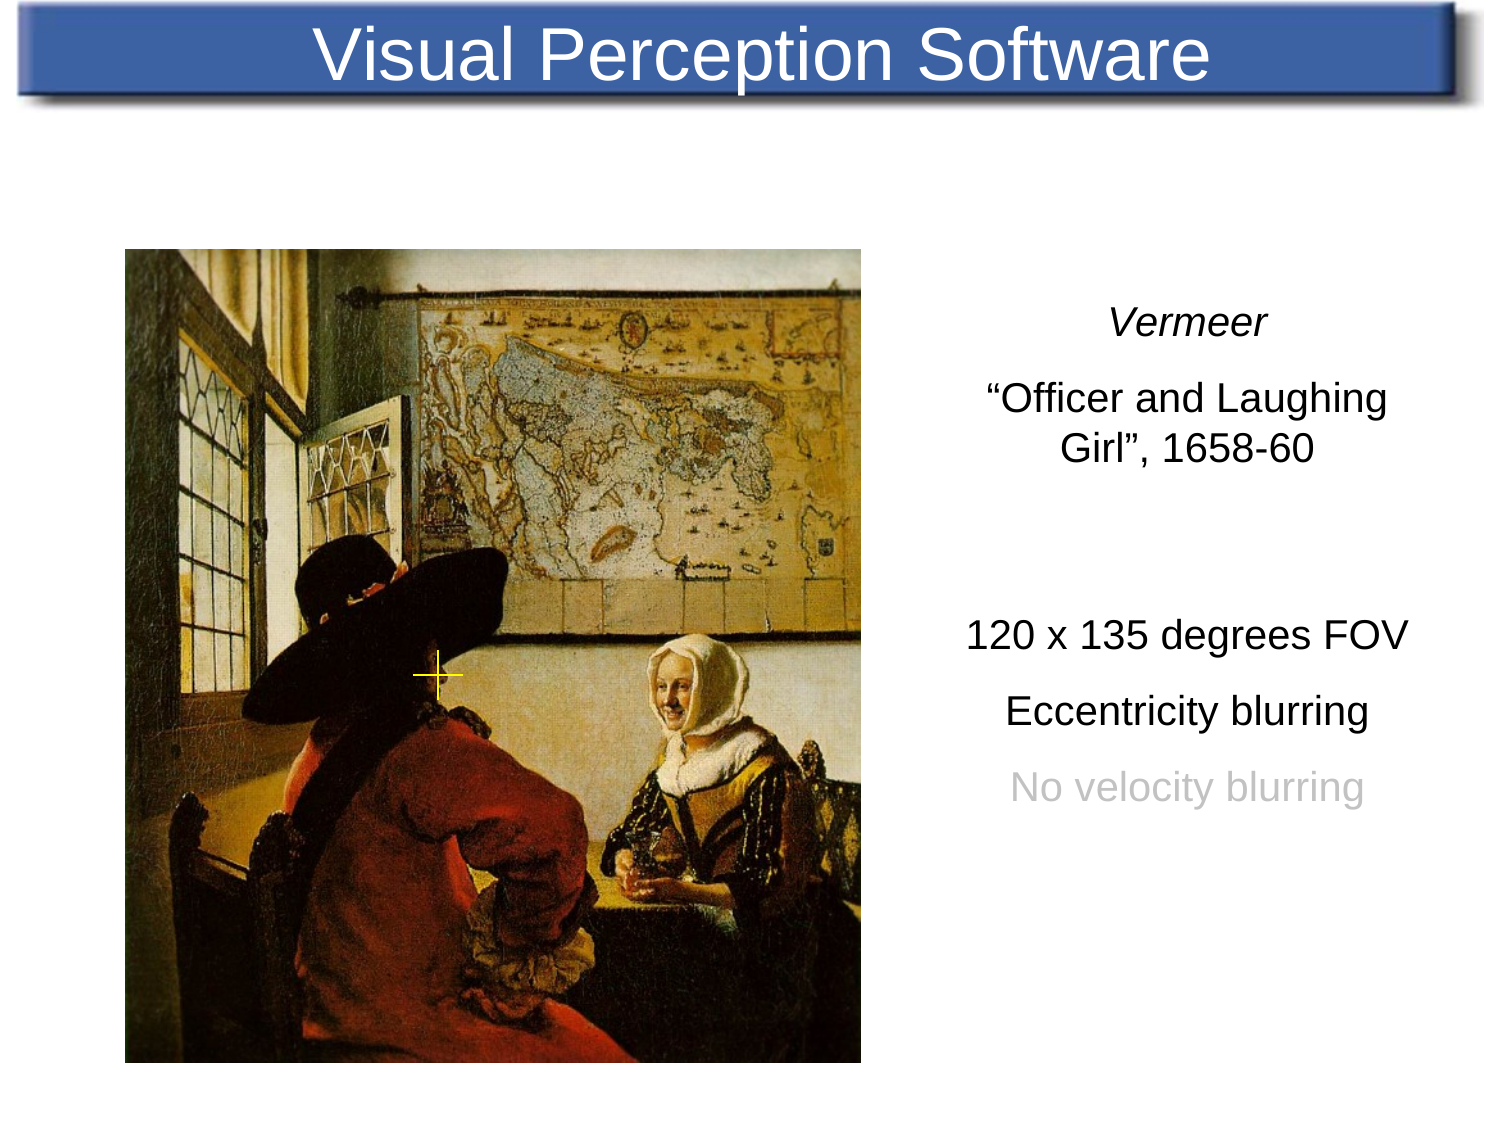

# Visual Perception Software
Vermeer
“Officer and Laughing Girl”, 1658-60
120 x 135 degrees FOV
Eccentricity blurring
No velocity blurring